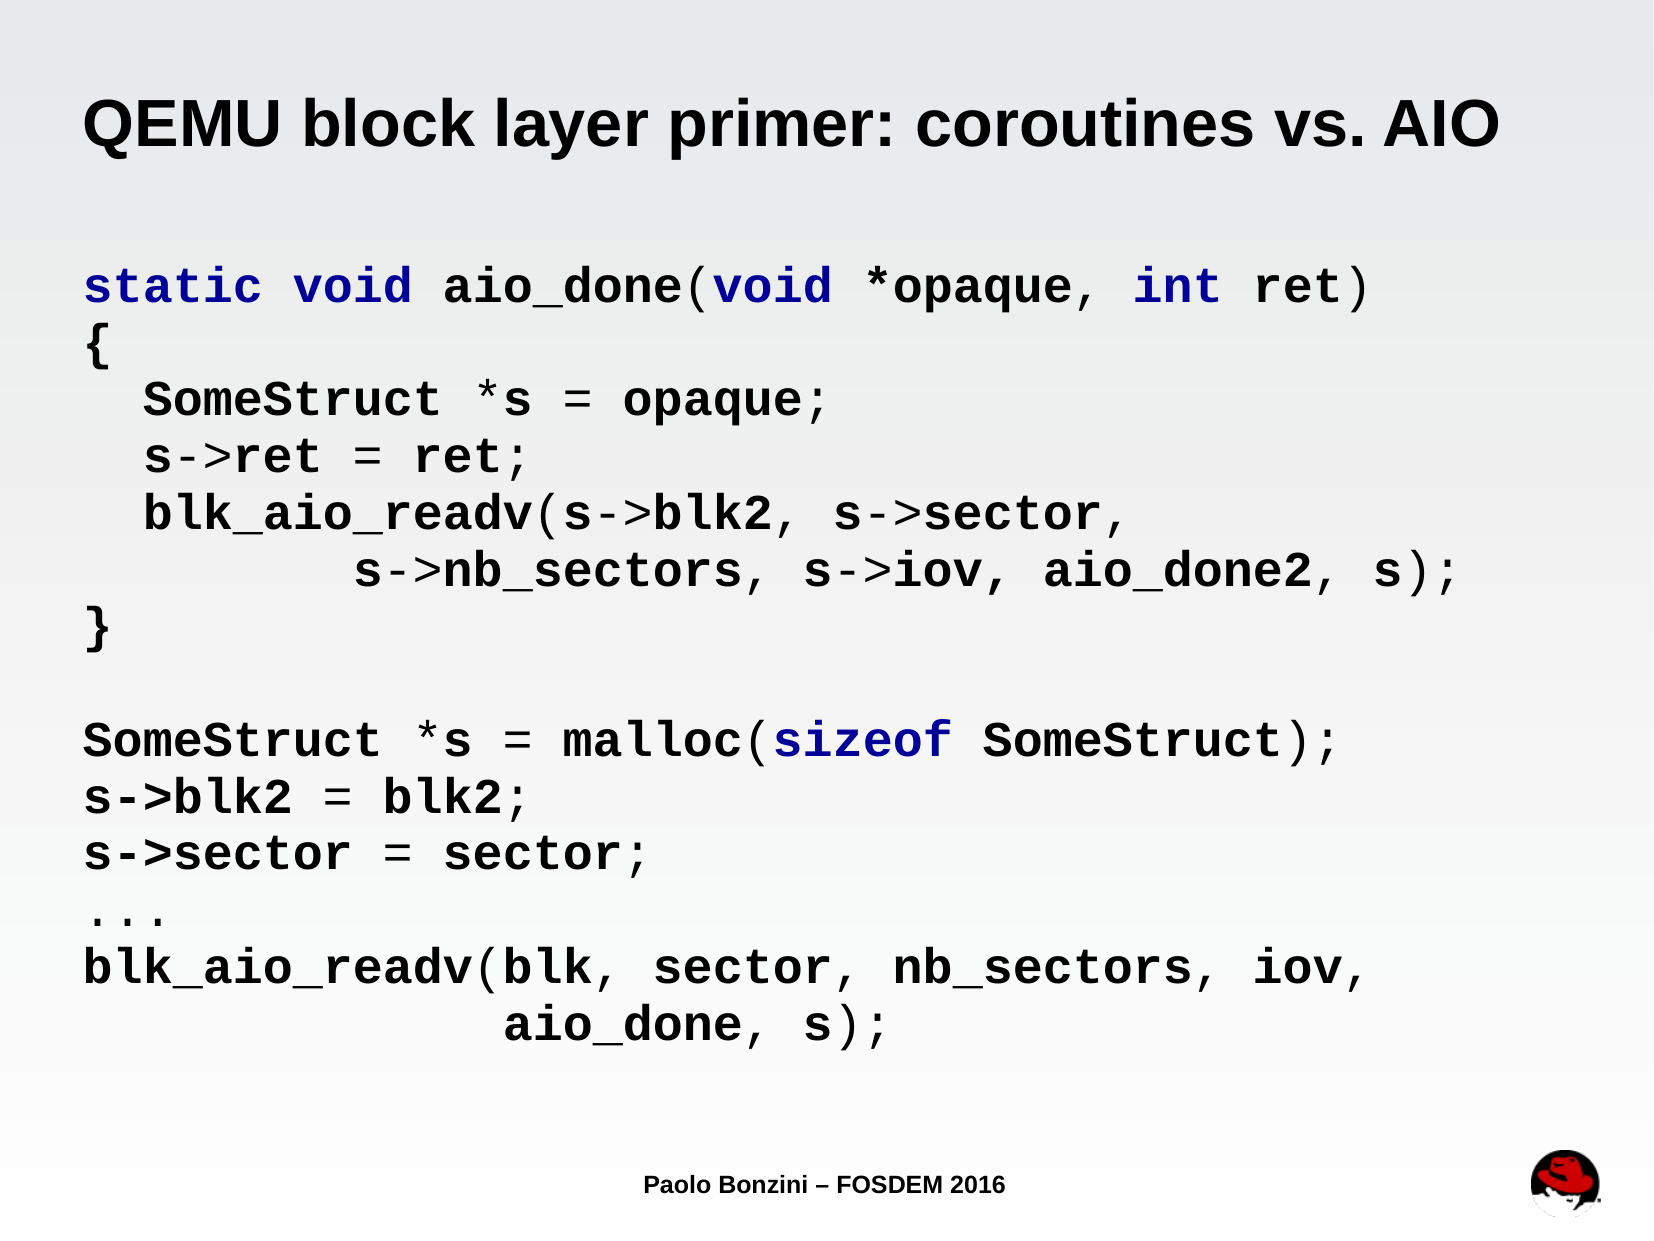

# QEMU block layer primer: coroutines vs. AIO
static void aio_done(void *opaque, int ret)
{
 SomeStruct *s = opaque;
 s->ret = ret;
 blk_aio_readv(s->blk2, s->sector,
 s->nb_sectors, s->iov, aio_done2, s);
}
SomeStruct *s = malloc(sizeof SomeStruct);
s->blk2 = blk2;
s->sector = sector;
...
blk_aio_readv(blk, sector, nb_sectors, iov,
 aio_done, s);